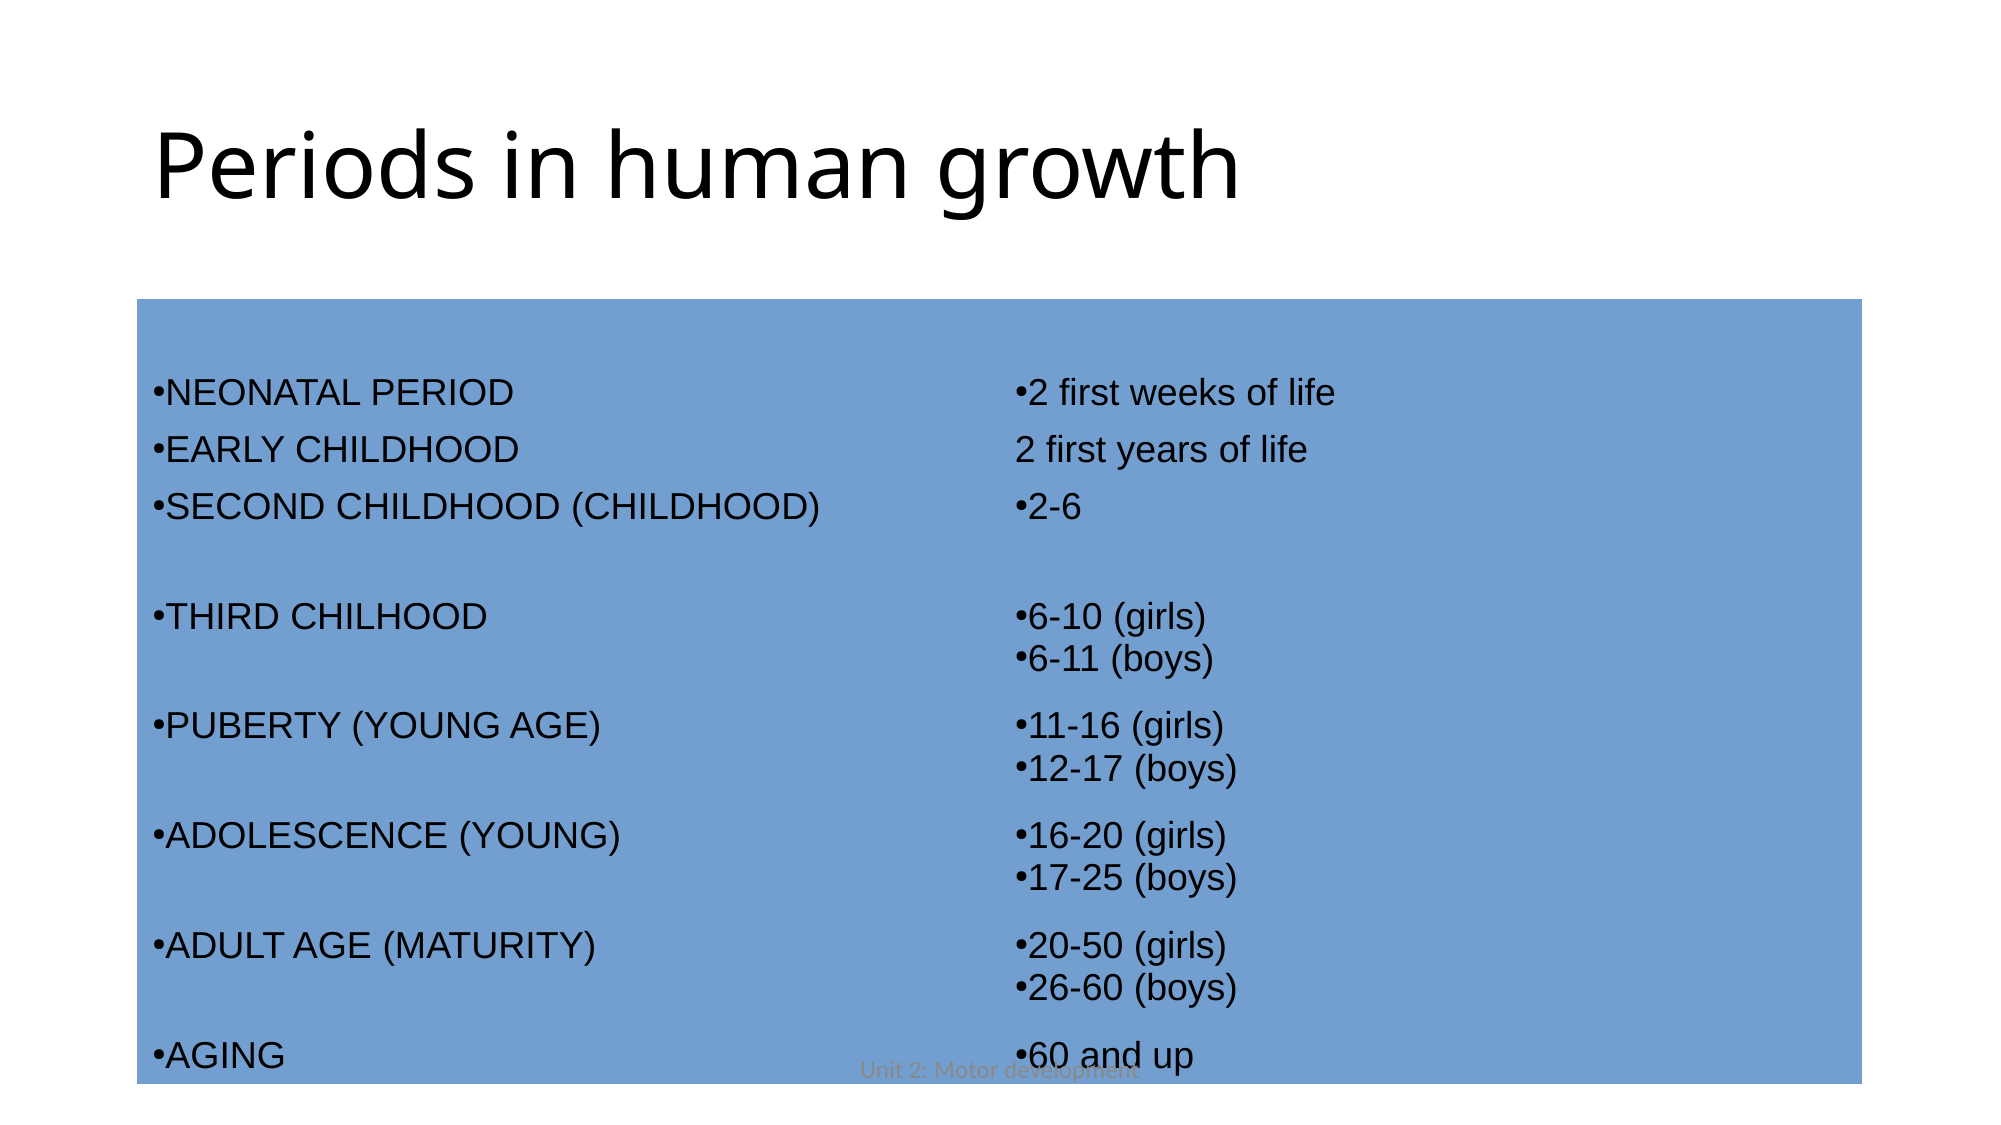

# Periods in human growth
| | |
| --- | --- |
| NEONATAL PERIOD | 2 first weeks of life |
| EARLY CHILDHOOD | 2 first years of life |
| SECOND CHILDHOOD (CHILDHOOD) | 2-6 |
| THIRD CHILHOOD | 6-10 (girls) 6-11 (boys) |
| PUBERTY (YOUNG AGE) | 11-16 (girls) 12-17 (boys) |
| ADOLESCENCE (YOUNG) | 16-20 (girls) 17-25 (boys) |
| ADULT AGE (MATURITY) | 20-50 (girls) 26-60 (boys) |
| AGING | 60 and up |
Unit 2: Motor development